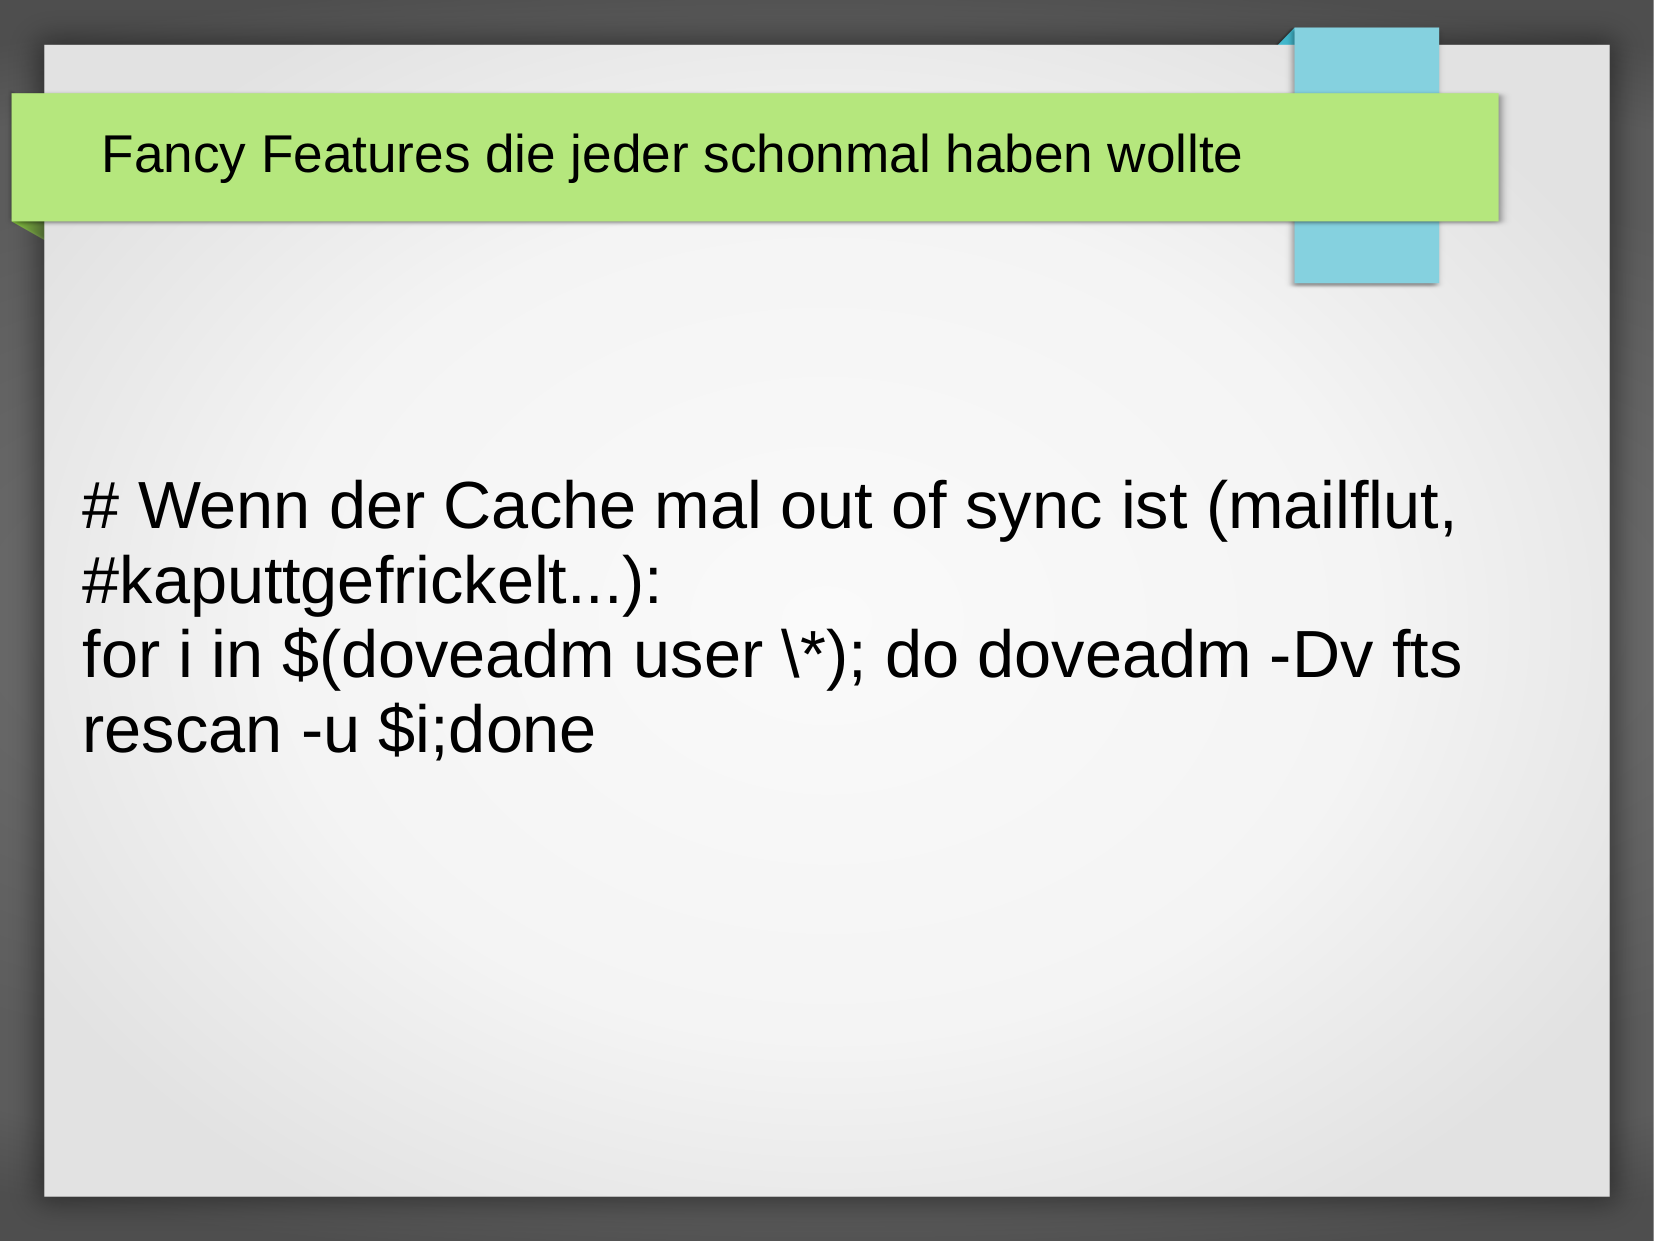

# Fancy Features die jeder schonmal haben wollte
# Wenn der Cache mal out of sync ist (mailflut, #kaputtgefrickelt...):
for i in $(doveadm user \*); do doveadm -Dv fts rescan -u $i;done